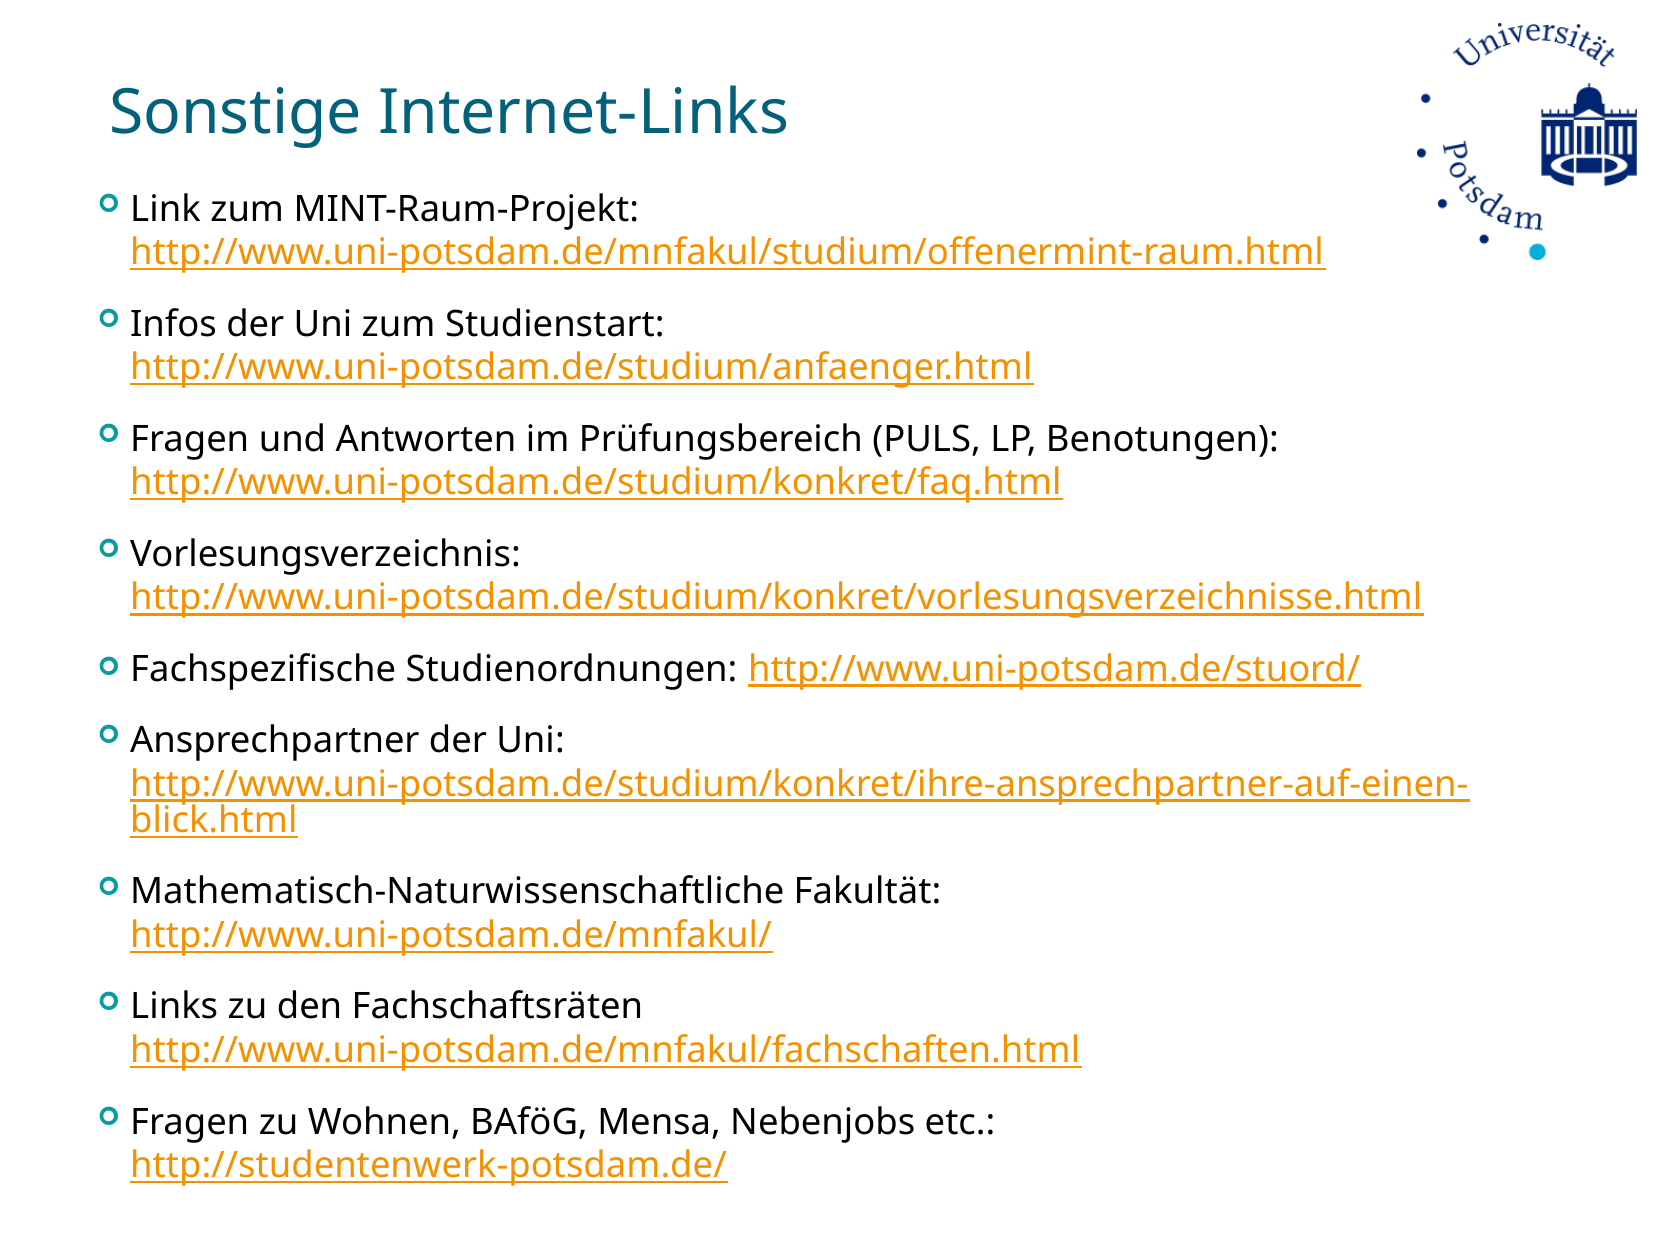

Sonstige Internet-Links
# Link zum MINT-Raum-Projekt: http://www.uni-potsdam.de/mnfakul/studium/offenermint-raum.html
Infos der Uni zum Studienstart: http://www.uni-potsdam.de/studium/anfaenger.html
Fragen und Antworten im Prüfungsbereich (PULS, LP, Benotungen): http://www.uni-potsdam.de/studium/konkret/faq.html
Vorlesungsverzeichnis: http://www.uni-potsdam.de/studium/konkret/vorlesungsverzeichnisse.html
Fachspezifische Studienordnungen: http://www.uni-potsdam.de/stuord/
Ansprechpartner der Uni: http://www.uni-potsdam.de/studium/konkret/ihre-ansprechpartner-auf-einen-blick.html
Mathematisch-Naturwissenschaftliche Fakultät: http://www.uni-potsdam.de/mnfakul/
Links zu den Fachschaftsräten
http://www.uni-potsdam.de/mnfakul/fachschaften.html
Fragen zu Wohnen, BAföG, Mensa, Nebenjobs etc.: http://studentenwerk-potsdam.de/